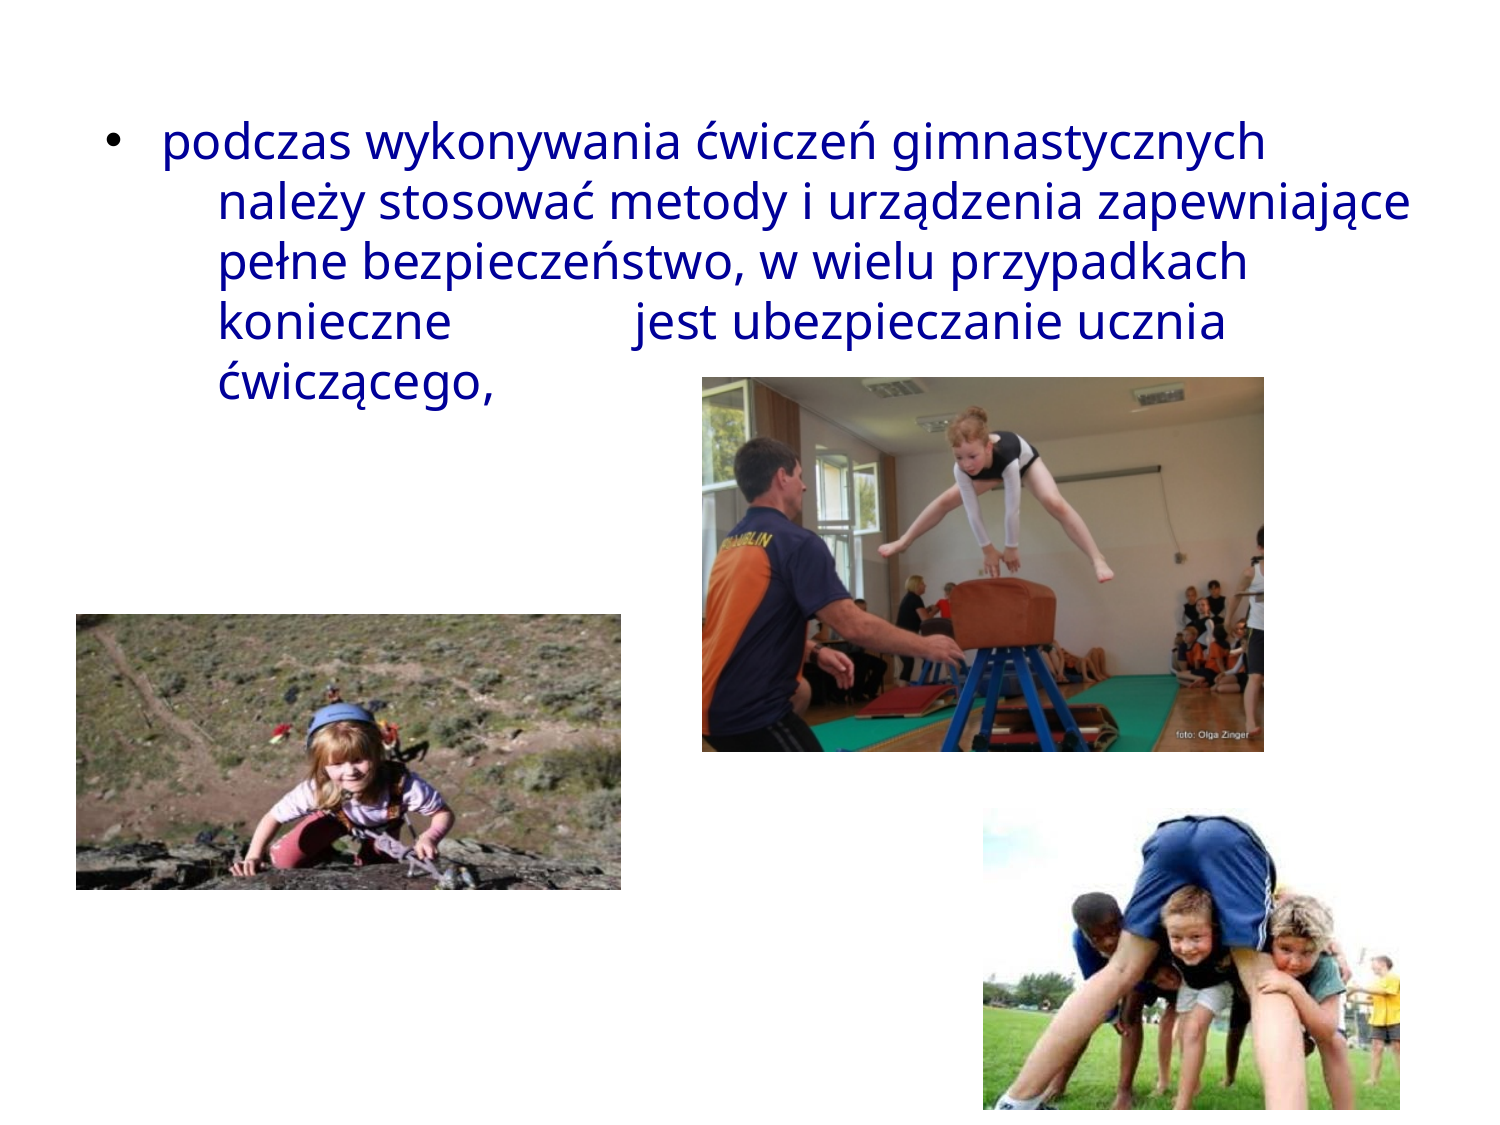

#
podczas wykonywania ćwiczeń gimnastycznych należy stosować metody i urządzenia zapewniające pełne bezpieczeństwo, w wielu przypadkach konieczne jest ubezpieczanie ucznia ćwiczącego,